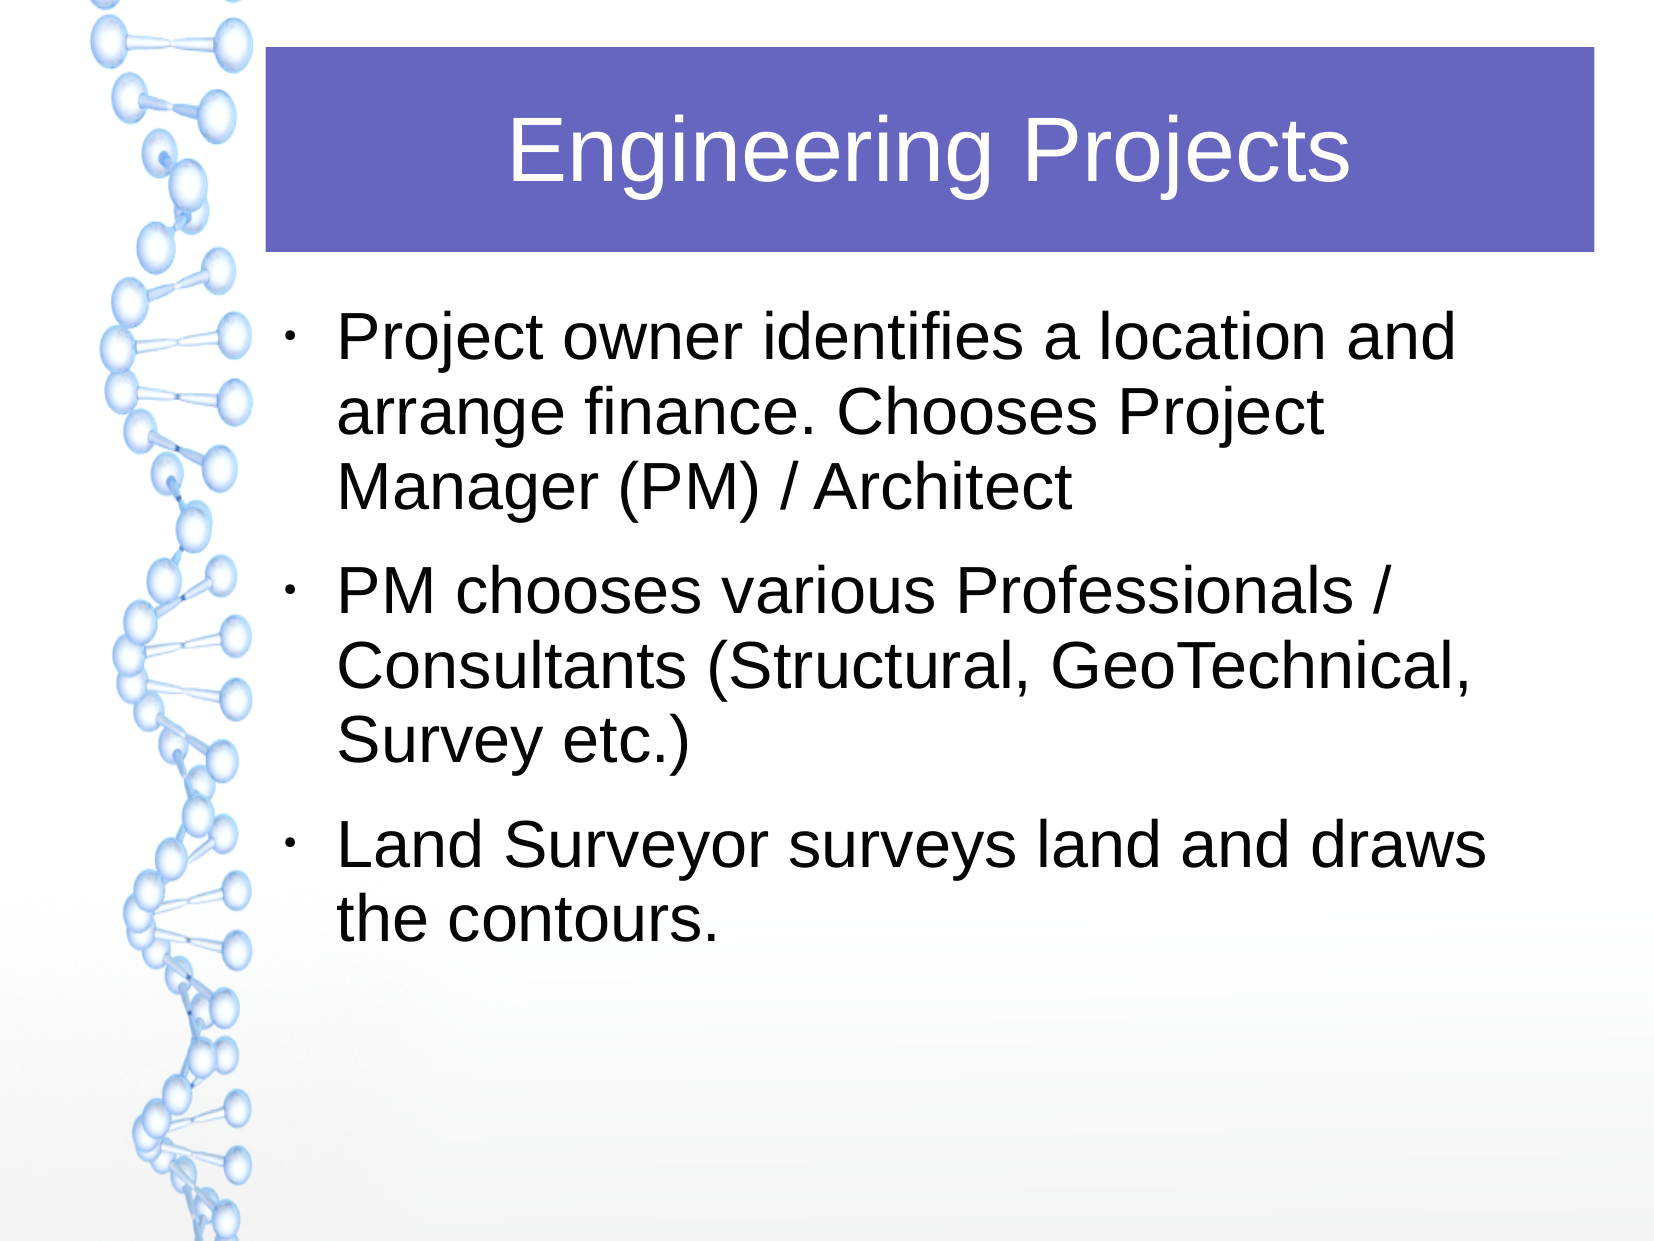

# Engineering Projects
Project owner identifies a location and arrange finance. Chooses Project Manager (PM) / Architect
PM chooses various Professionals / Consultants (Structural, GeoTechnical, Survey etc.)
Land Surveyor surveys land and draws the contours.